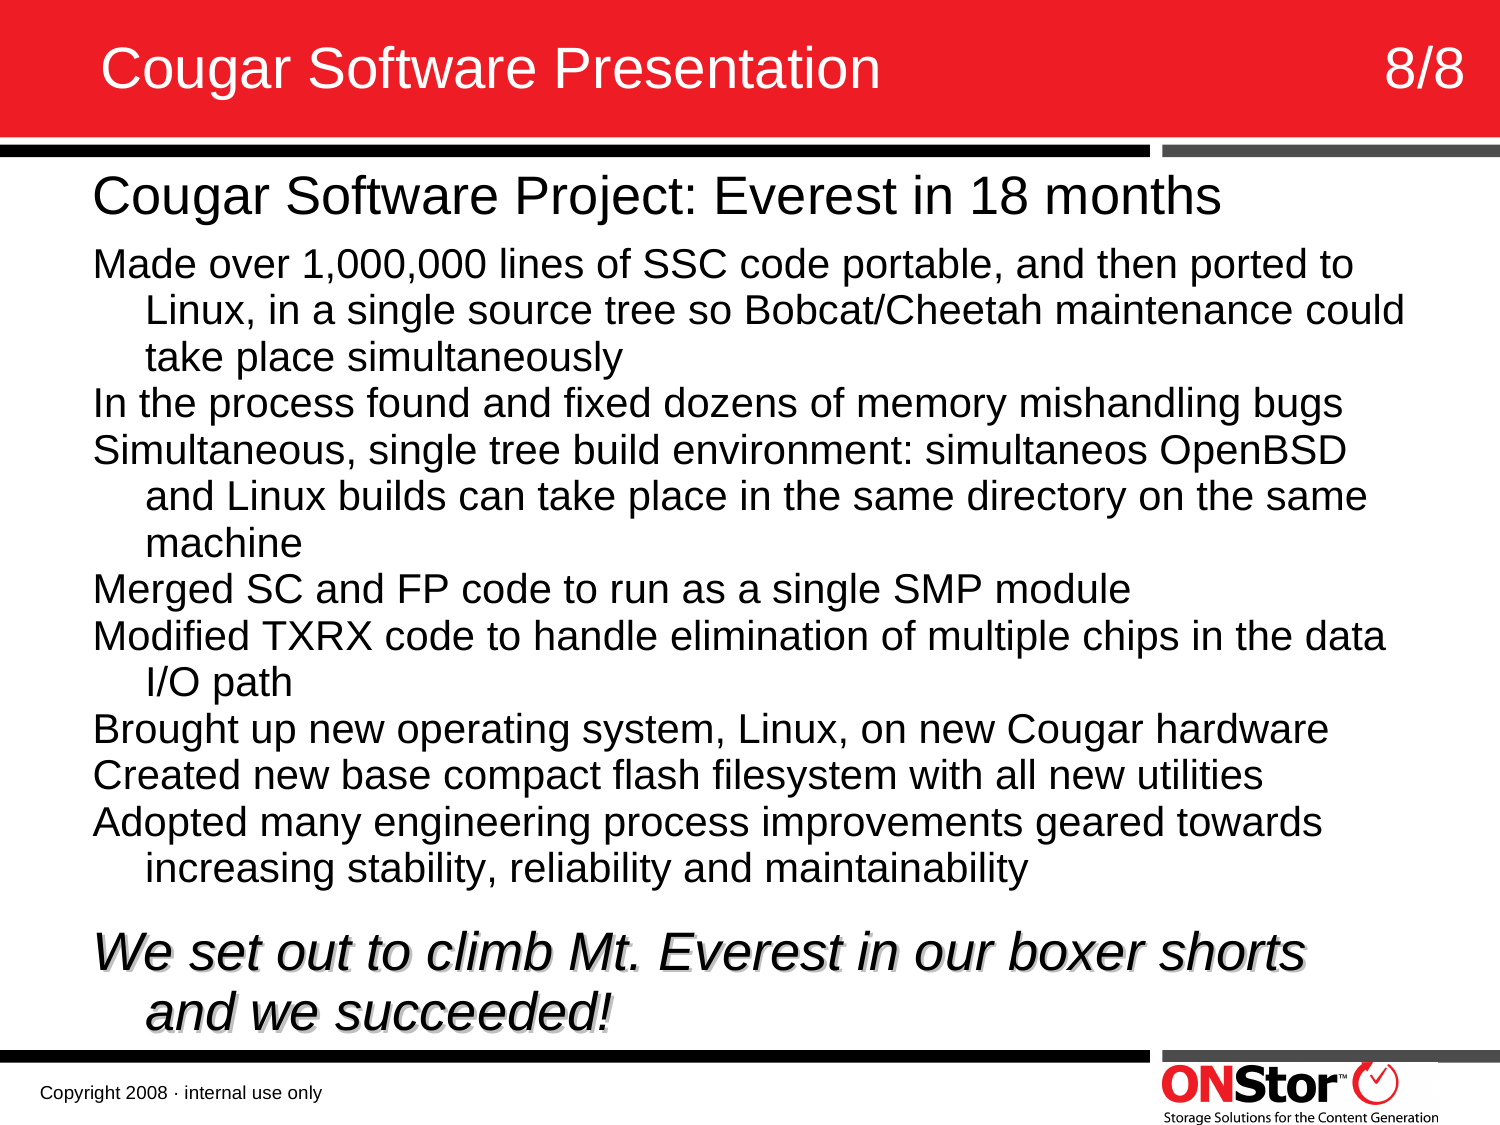

# Cougar Software Presentation 8/8
Cougar Software Project: Everest in 18 months
Made over 1,000,000 lines of SSC code portable, and then ported to Linux, in a single source tree so Bobcat/Cheetah maintenance could take place simultaneously
In the process found and fixed dozens of memory mishandling bugs
Simultaneous, single tree build environment: simultaneos OpenBSD and Linux builds can take place in the same directory on the same machine
Merged SC and FP code to run as a single SMP module
Modified TXRX code to handle elimination of multiple chips in the data I/O path
Brought up new operating system, Linux, on new Cougar hardware
Created new base compact flash filesystem with all new utilities
Adopted many engineering process improvements geared towards increasing stability, reliability and maintainability
We set out to climb Mt. Everest in our boxer shorts and we succeeded!